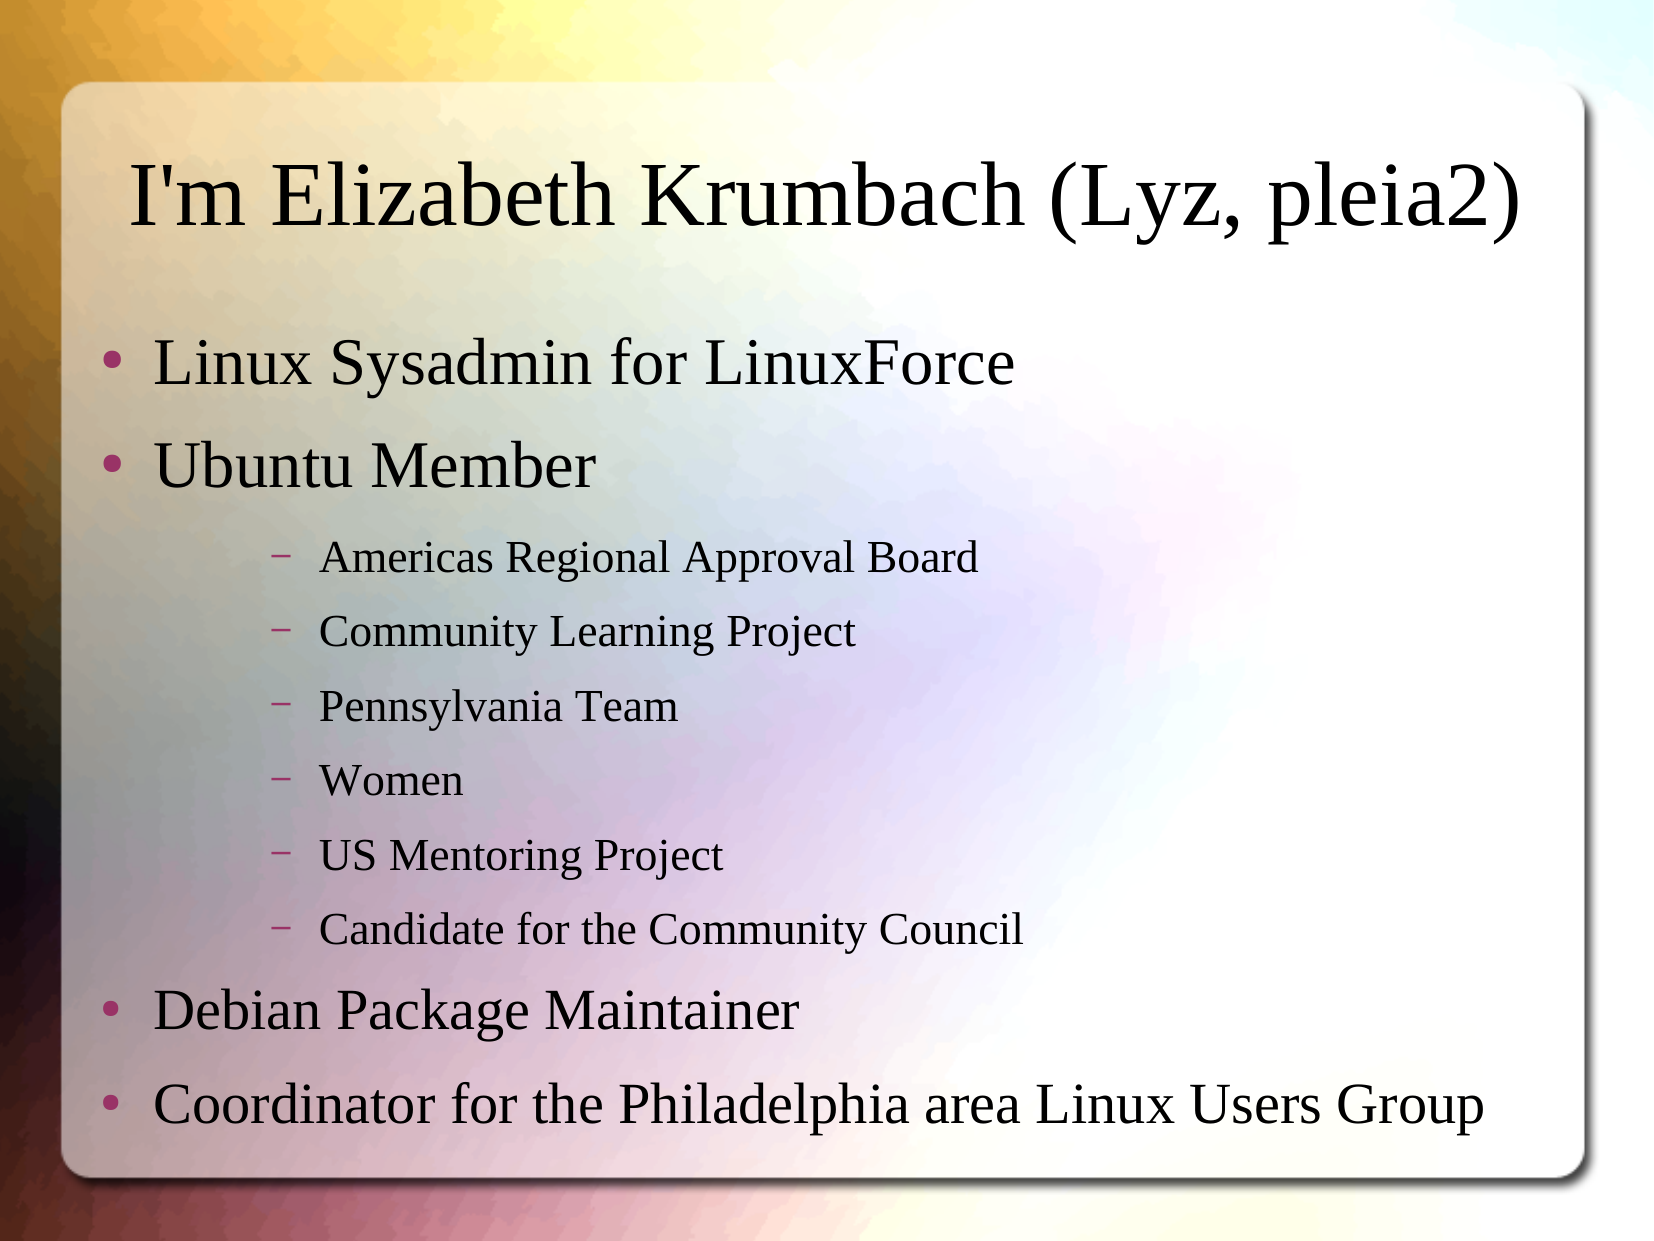

# I'm Elizabeth Krumbach (Lyz, pleia2)
Linux Sysadmin for LinuxForce
Ubuntu Member
Americas Regional Approval Board
Community Learning Project
Pennsylvania Team
Women
US Mentoring Project
Candidate for the Community Council
Debian Package Maintainer
Coordinator for the Philadelphia area Linux Users Group